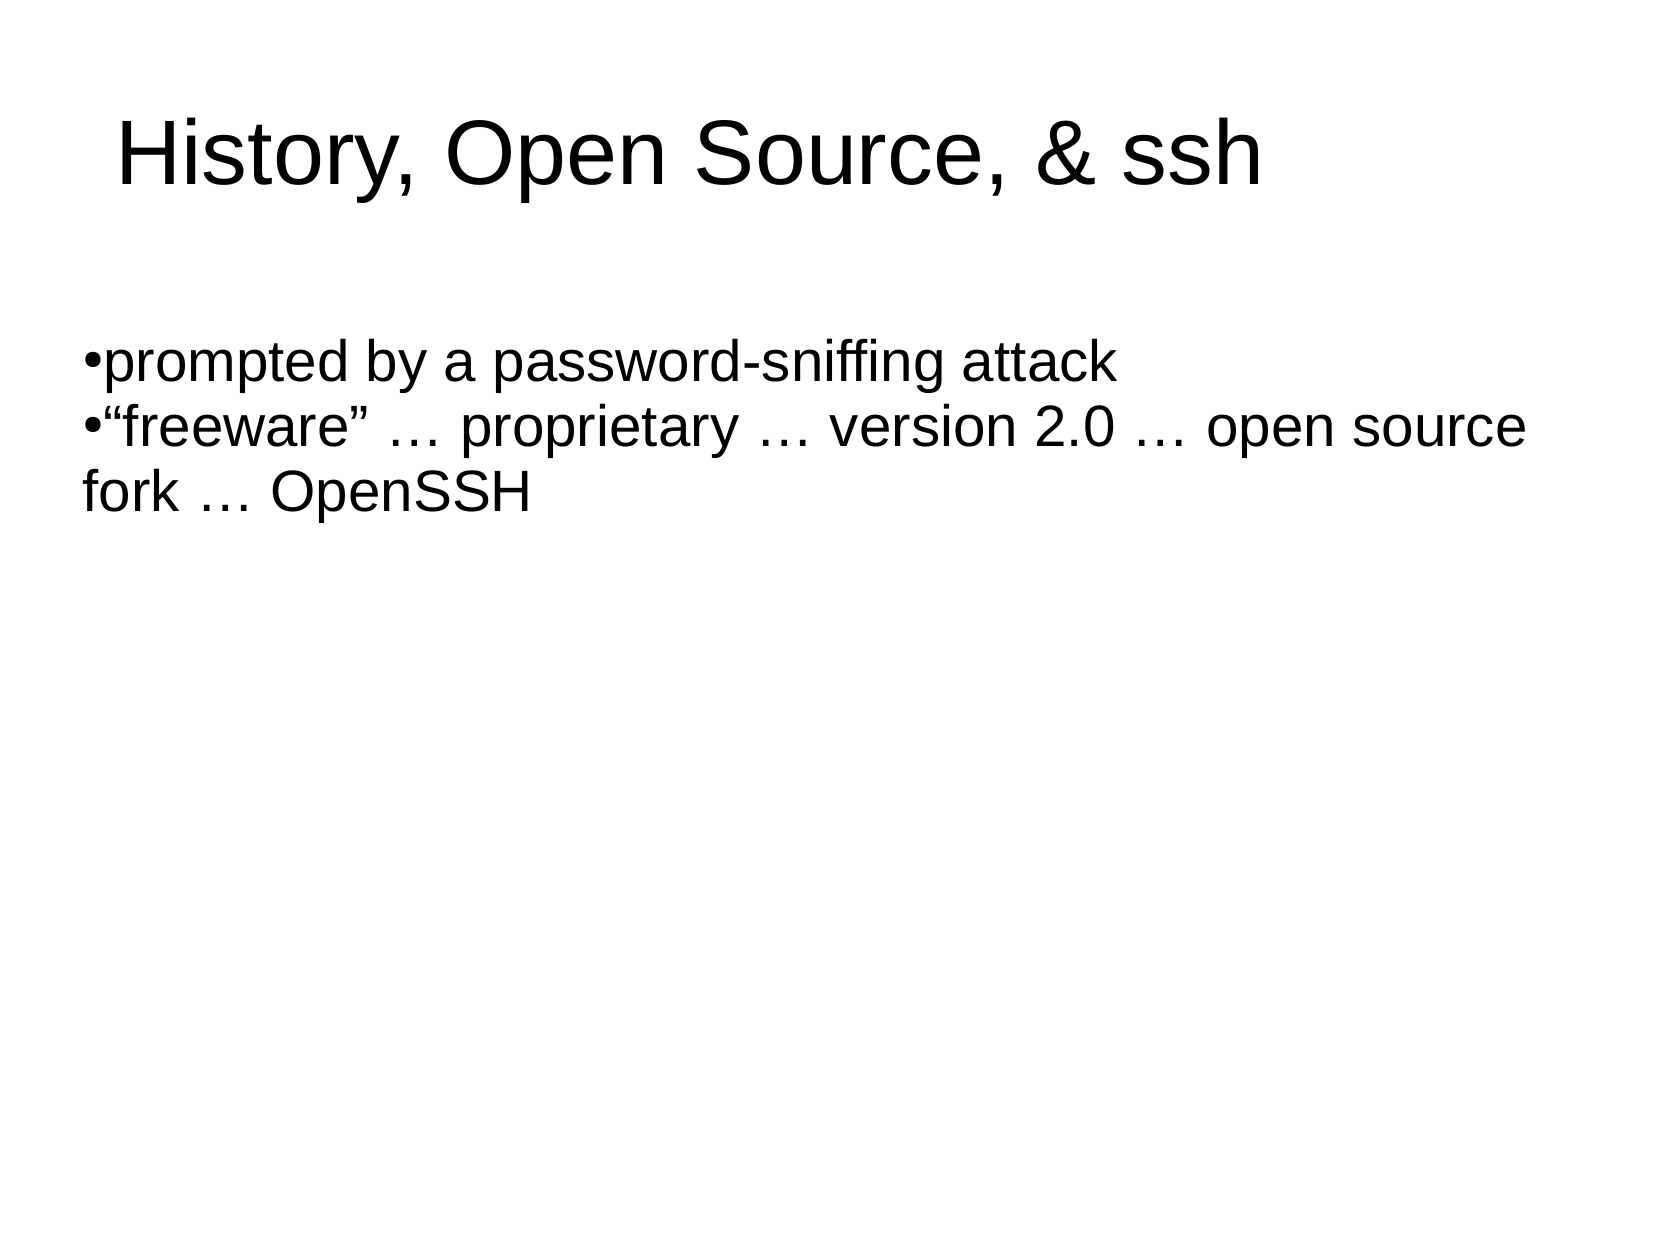

# History, Open Source, & ssh
prompted by a password-sniffing attack
“freeware” … proprietary … version 2.0 … open source fork … OpenSSH